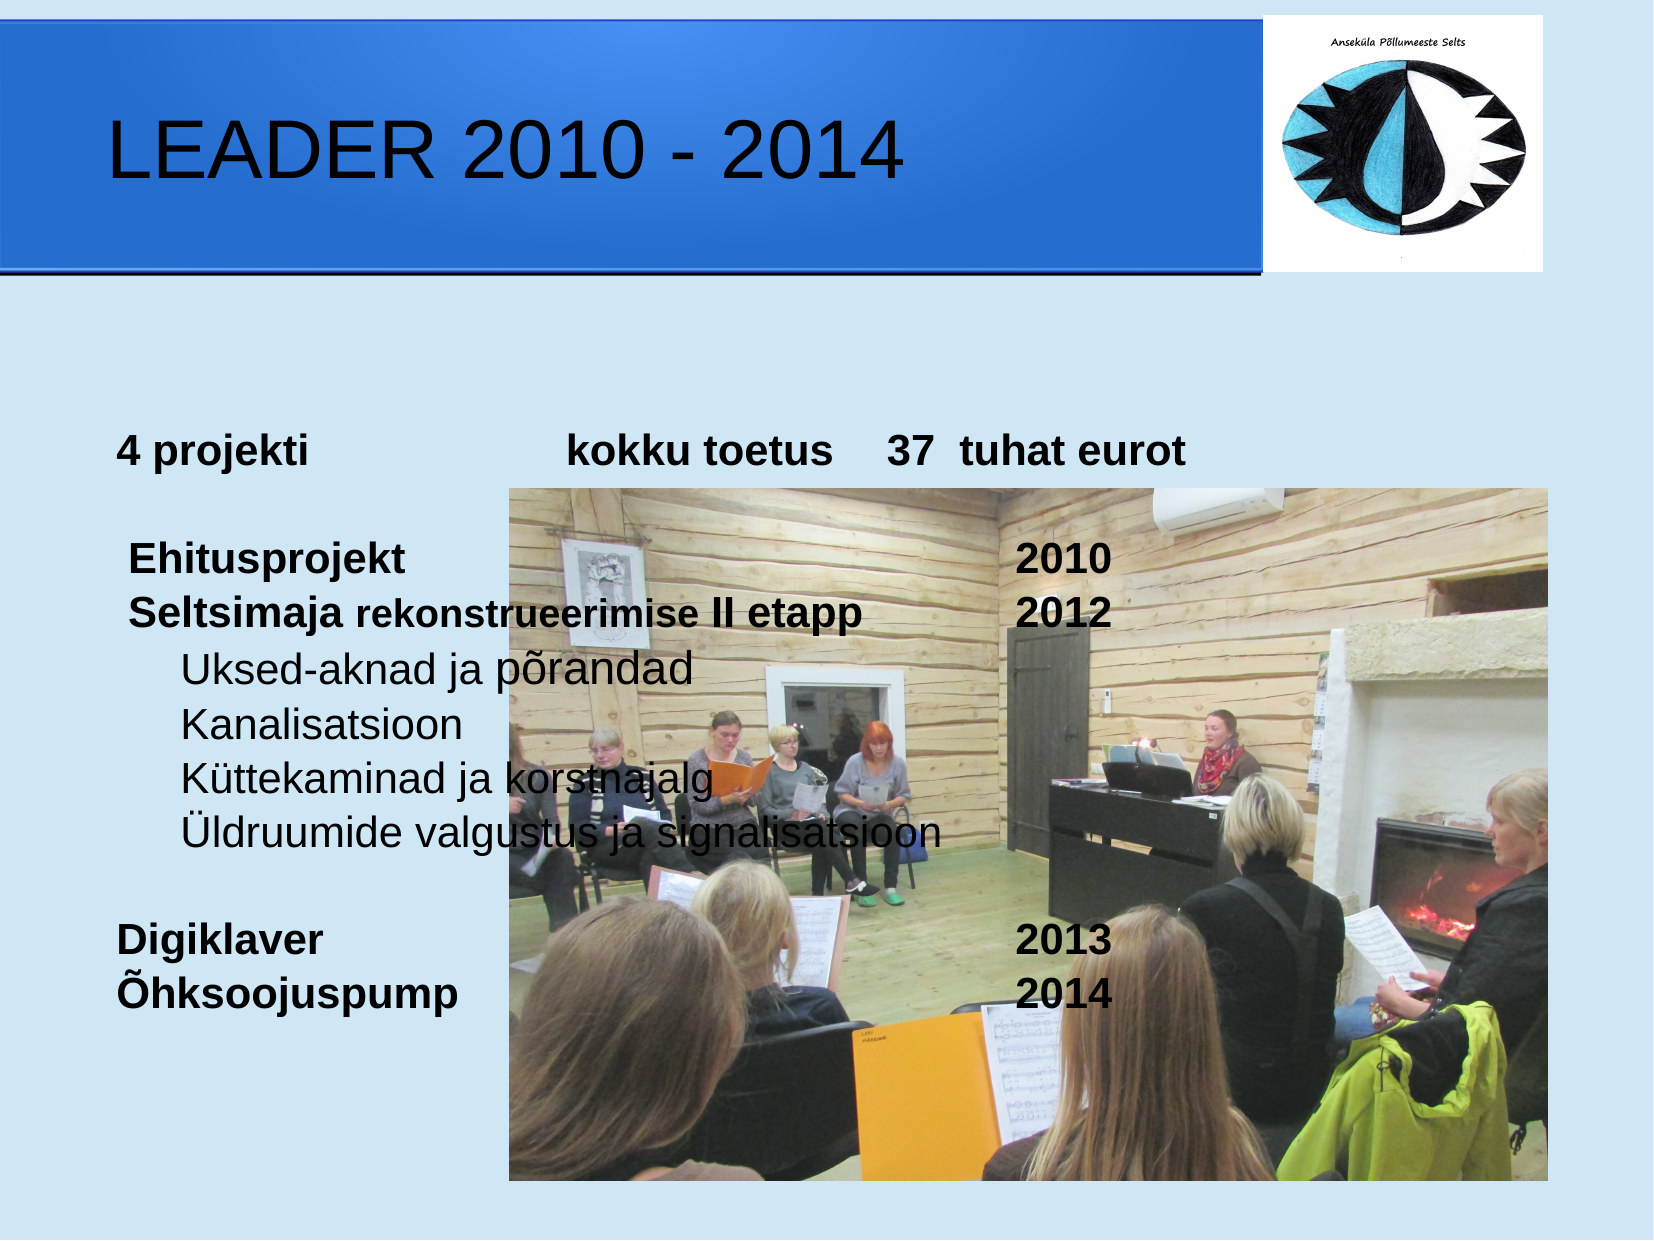

# LEADER 2010 - 2014
4 projekti		 	 				kokku toetus 	37 tuhat eurot
 Ehitusprojekt 									 	 				 			 			 		 	2010
 Seltsimaja rekonstrueerimise II etapp		 	2012
 	Uksed-aknad ja põrandad
 	Kanalisatsioon
 	Küttekaminad ja korstnajalg
 	Üldruumide valgustus ja signalisatsioon
Digiklaver 												 		 			 			 			 	2013
Õhksoojuspump 								 			 			 		 	2014